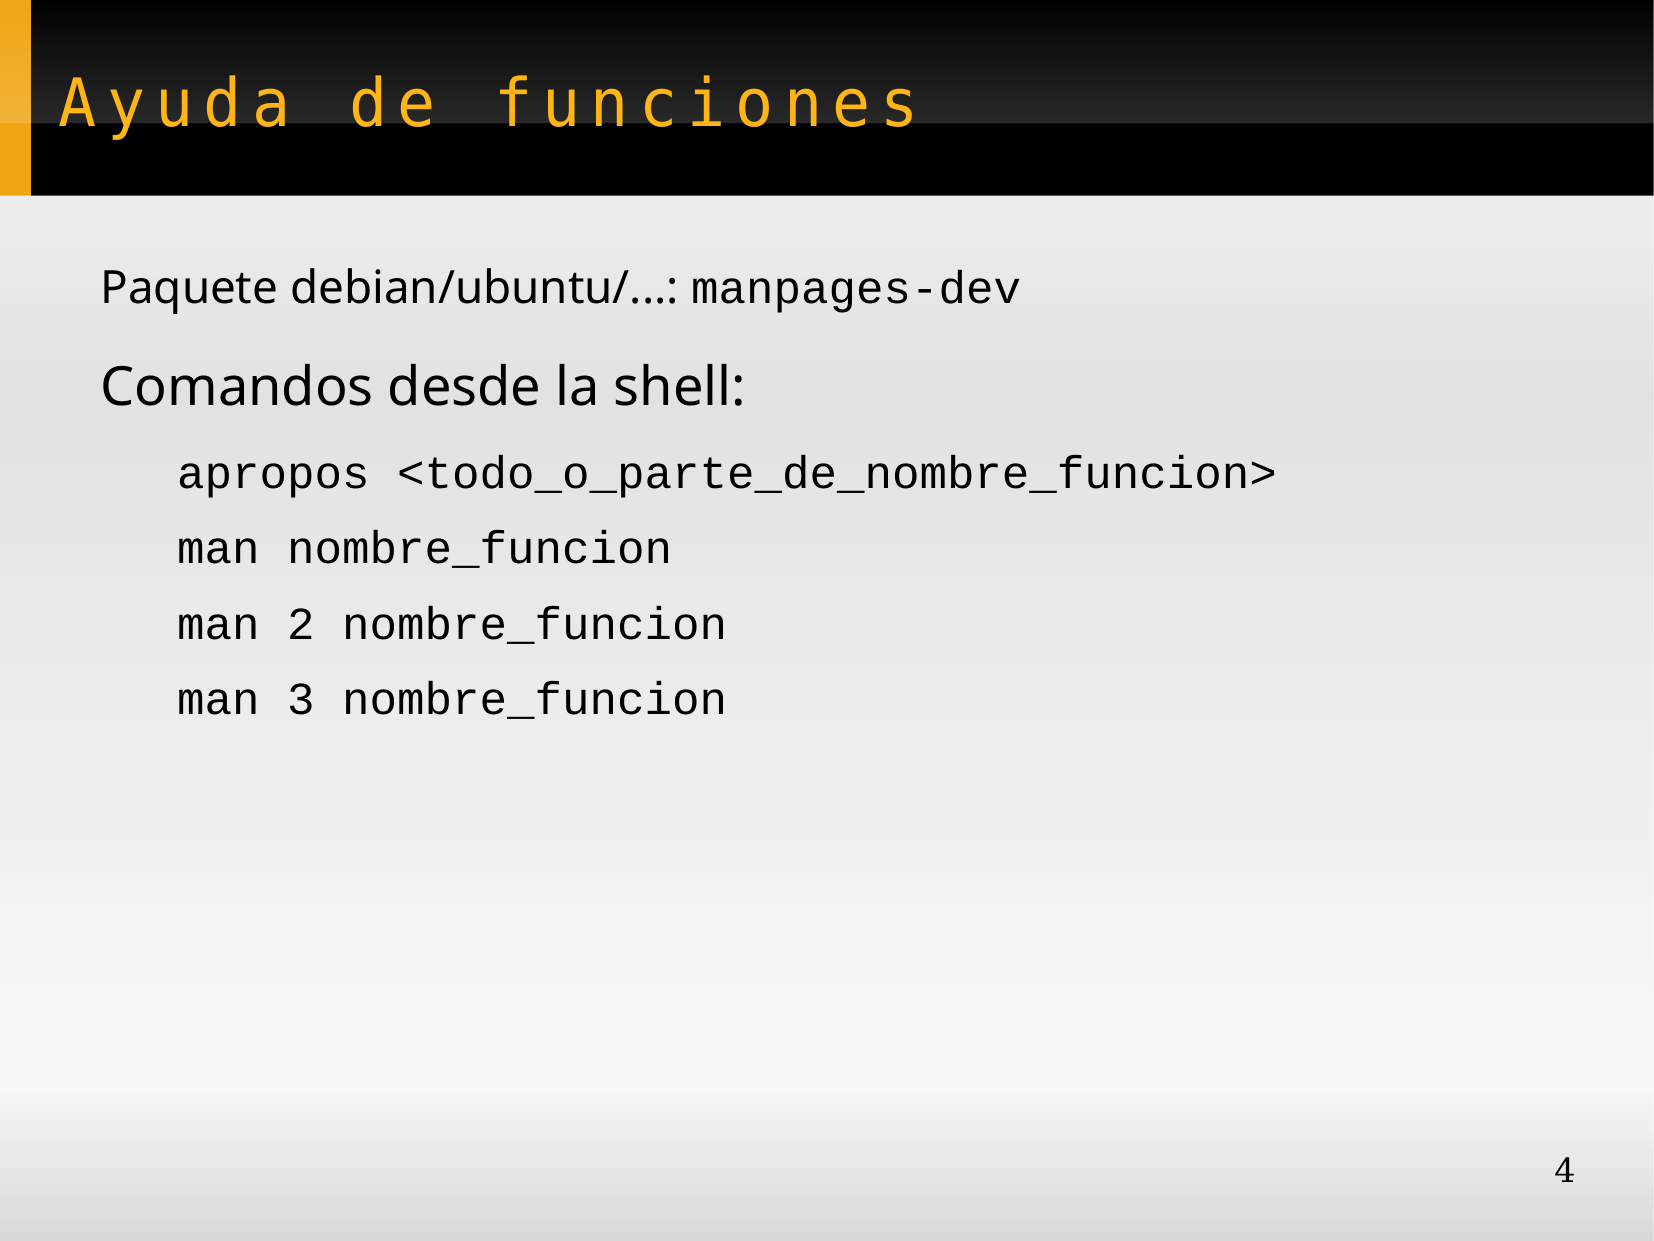

# Ayuda de funciones
Paquete debian/ubuntu/...: manpages-dev
Comandos desde la shell:
apropos <todo_o_parte_de_nombre_funcion>
man nombre_funcion
man 2 nombre_funcion
man 3 nombre_funcion
4